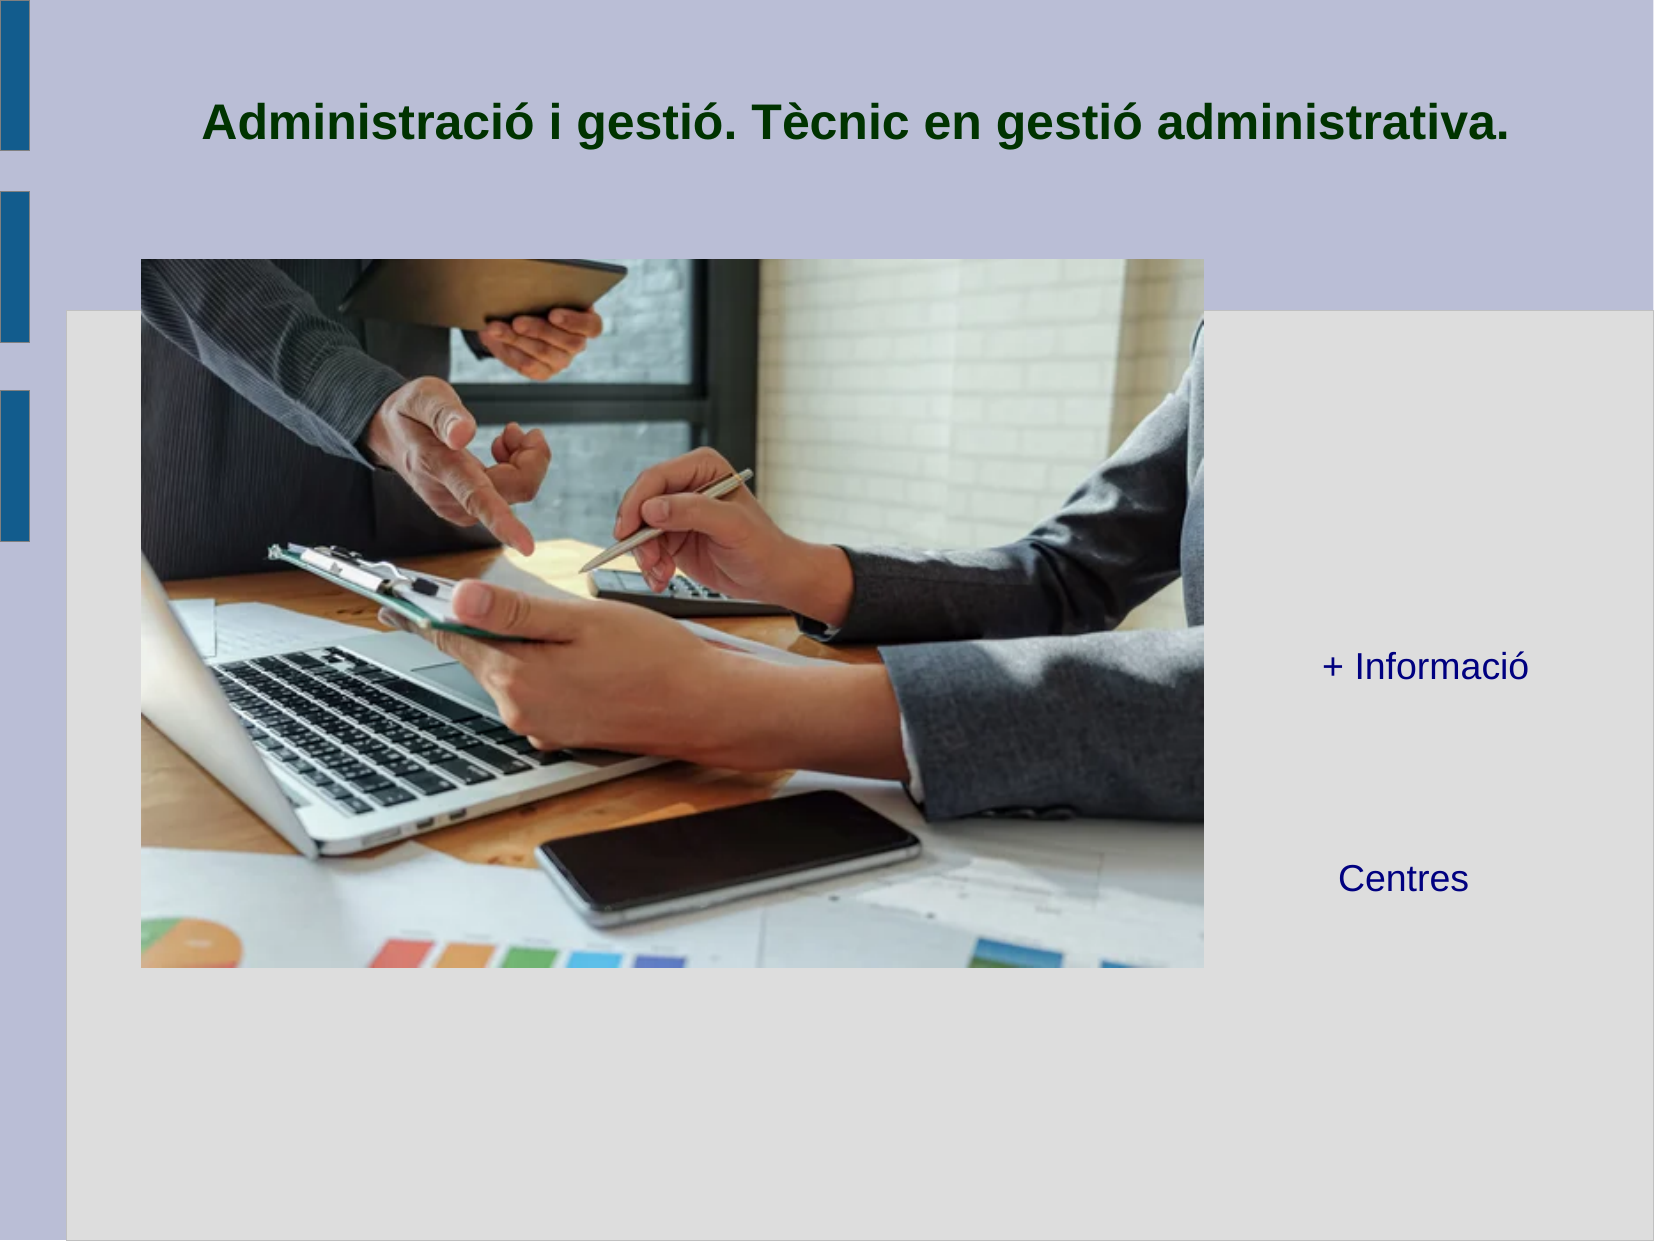

# Administració i gestió. Tècnic en gestió administrativa.
+ Informació
Centres